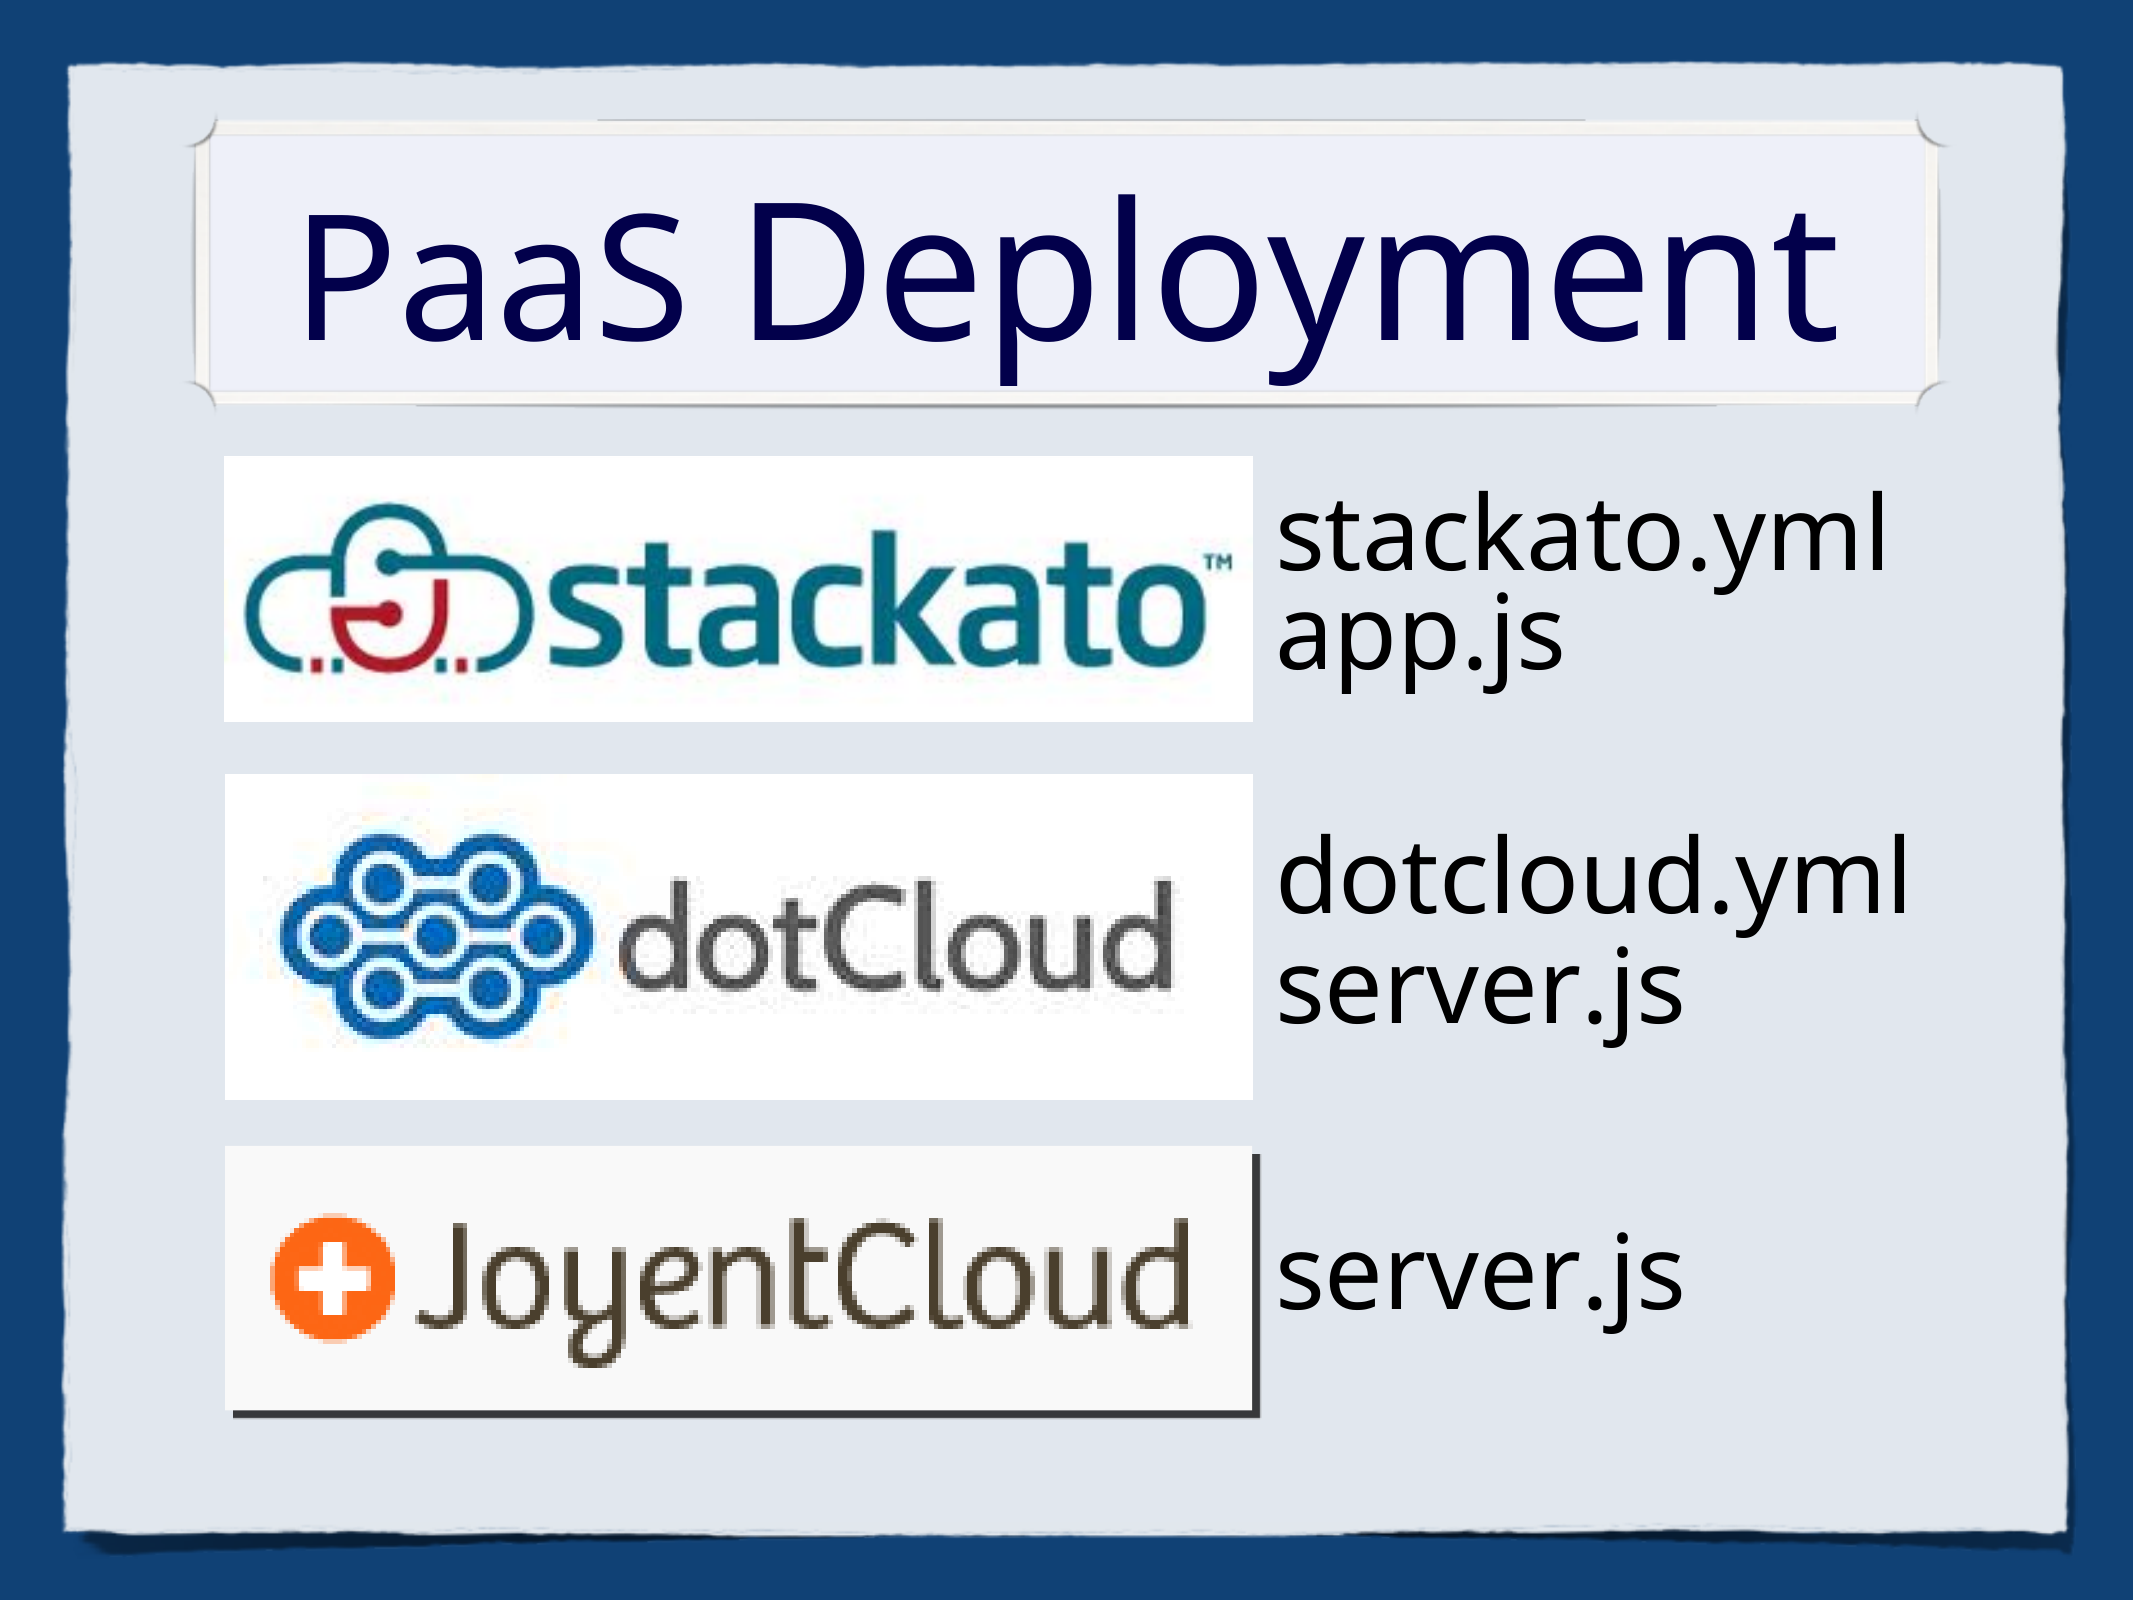

PaaS Deployment
stackato.yml
app.js
dotcloud.yml
server.js
server.js